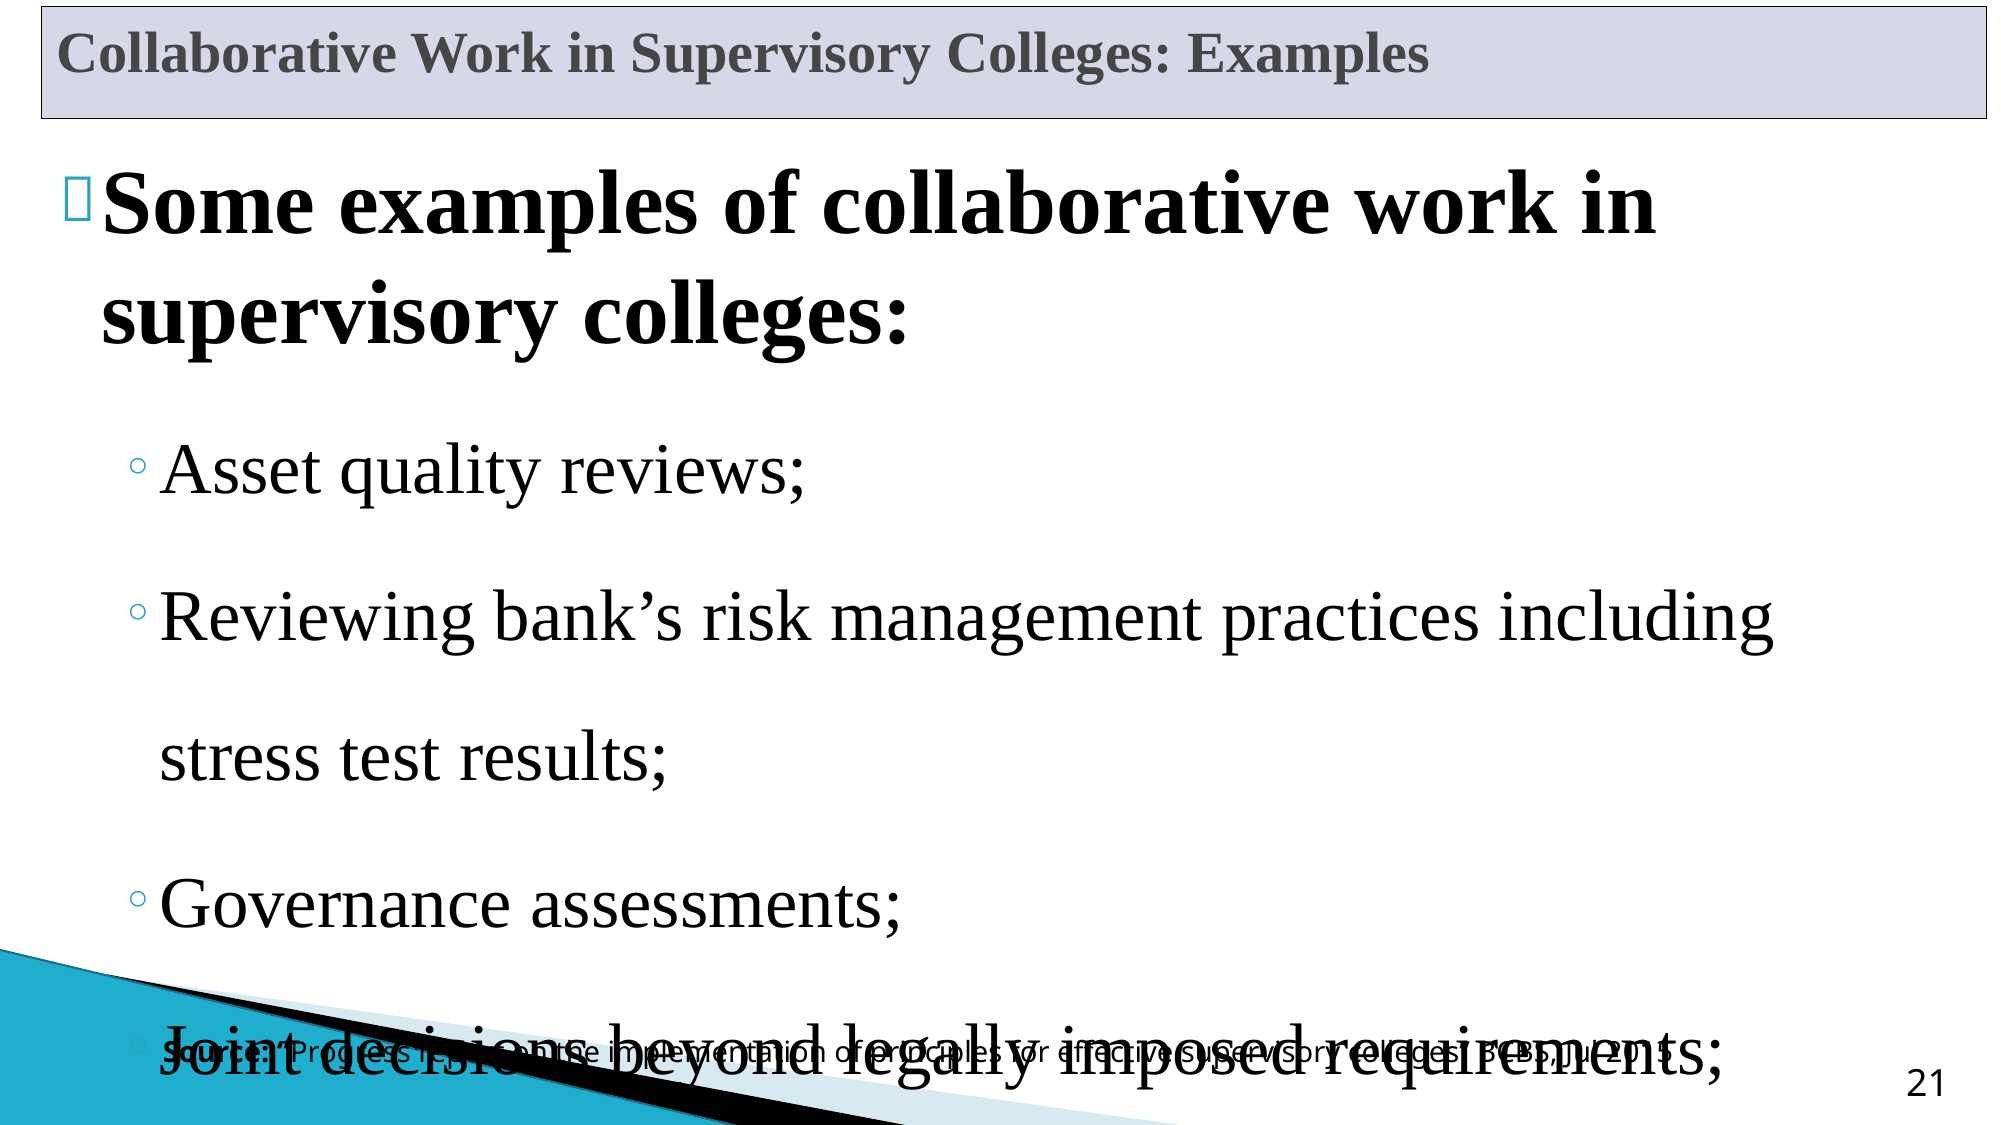

# Collaborative Work in Supervisory Colleges: Examples
Some examples of collaborative work in supervisory colleges:
Asset quality reviews;
Reviewing bank’s risk management practices including stress test results;
Governance assessments;
Joint decisions beyond legally imposed requirements;
Discussions of banks’ forward-looking capital and liquidity requirements, including discussions of the new capital framework;
Profitability strategy reviews;
Internal audit practice assessments;
Credit risk reviews in specific regions of the group; and
Global service centre reviews
Source: “Progress report on the implementation of principles for effective supervisory colleges” BCBS, Jul 2015